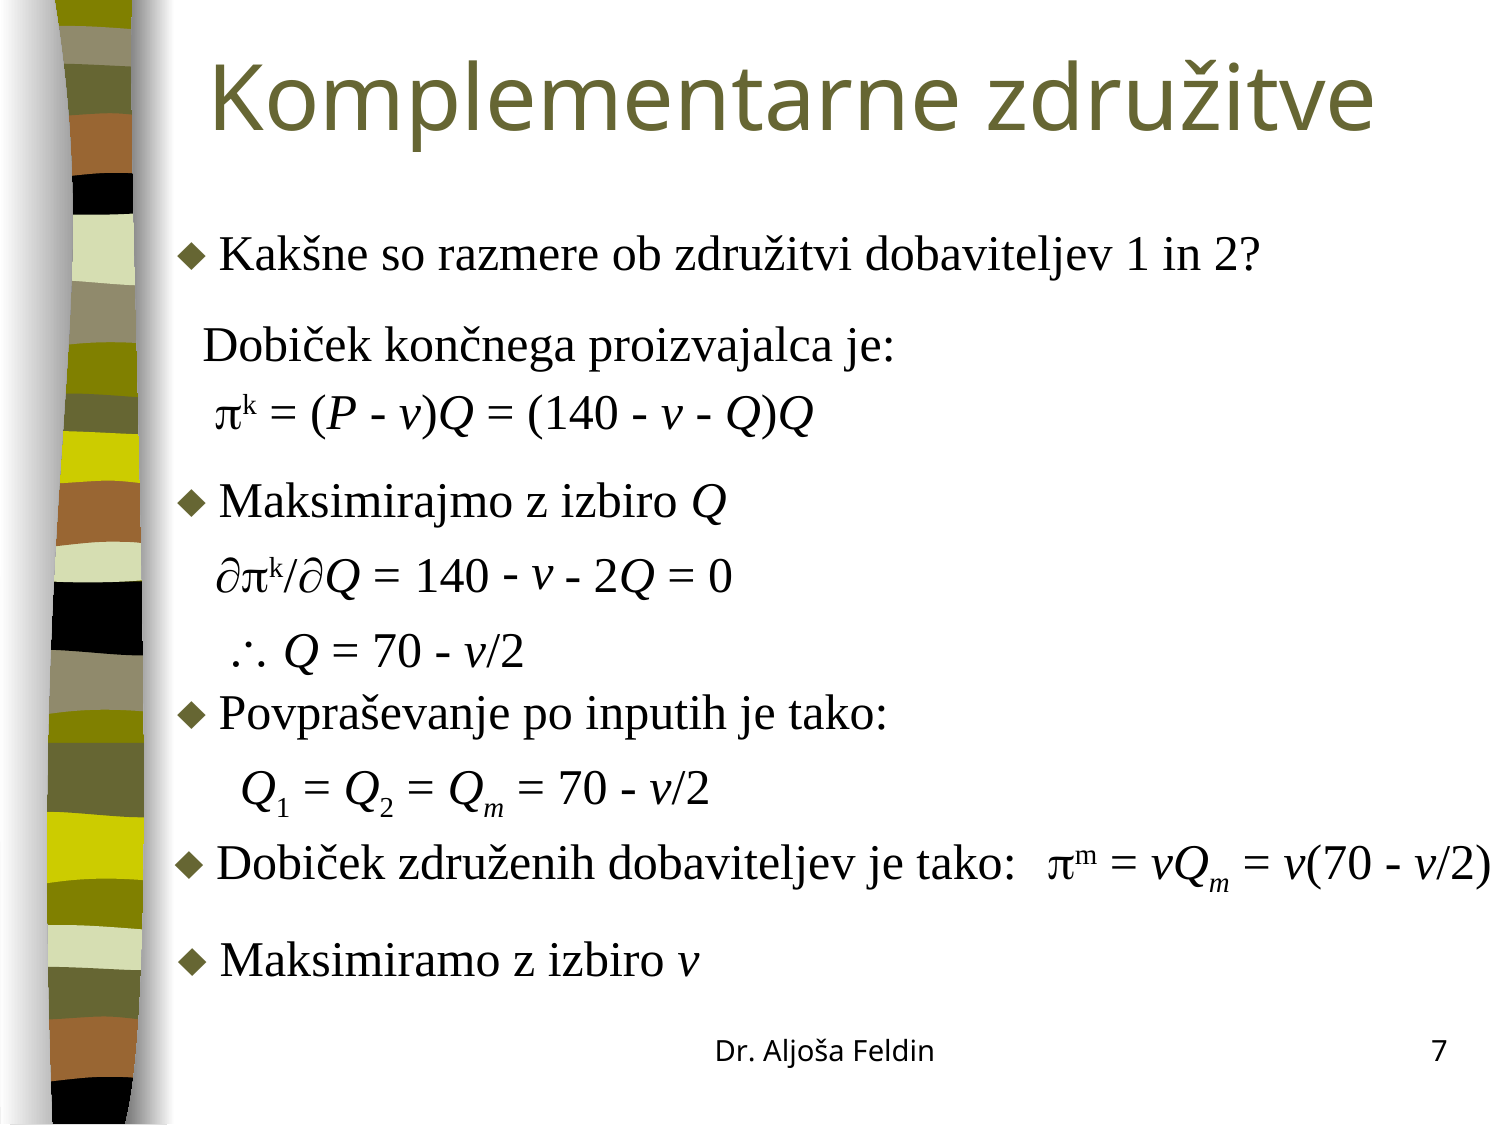

# Komplementarne združitve
 Kakšne so razmere ob združitvi dobaviteljev 1 in 2?
 Dobiček končnega proizvajalca je:
k = (P - v)Q = (140 - v - Q)Q
 Maksimirajmo z izbiro Q
- v
k/Q =
140
- 2Q = 0
 Q = 70 - v/2
 Povpraševanje po inputih je tako:
Q1 = Q2 = Qm = 70 - v/2
 Dobiček združenih dobaviteljev je tako:
m = vQm = v(70 - v/2)
 Maksimiramo z izbiro v
Dr. Aljoša Feldin